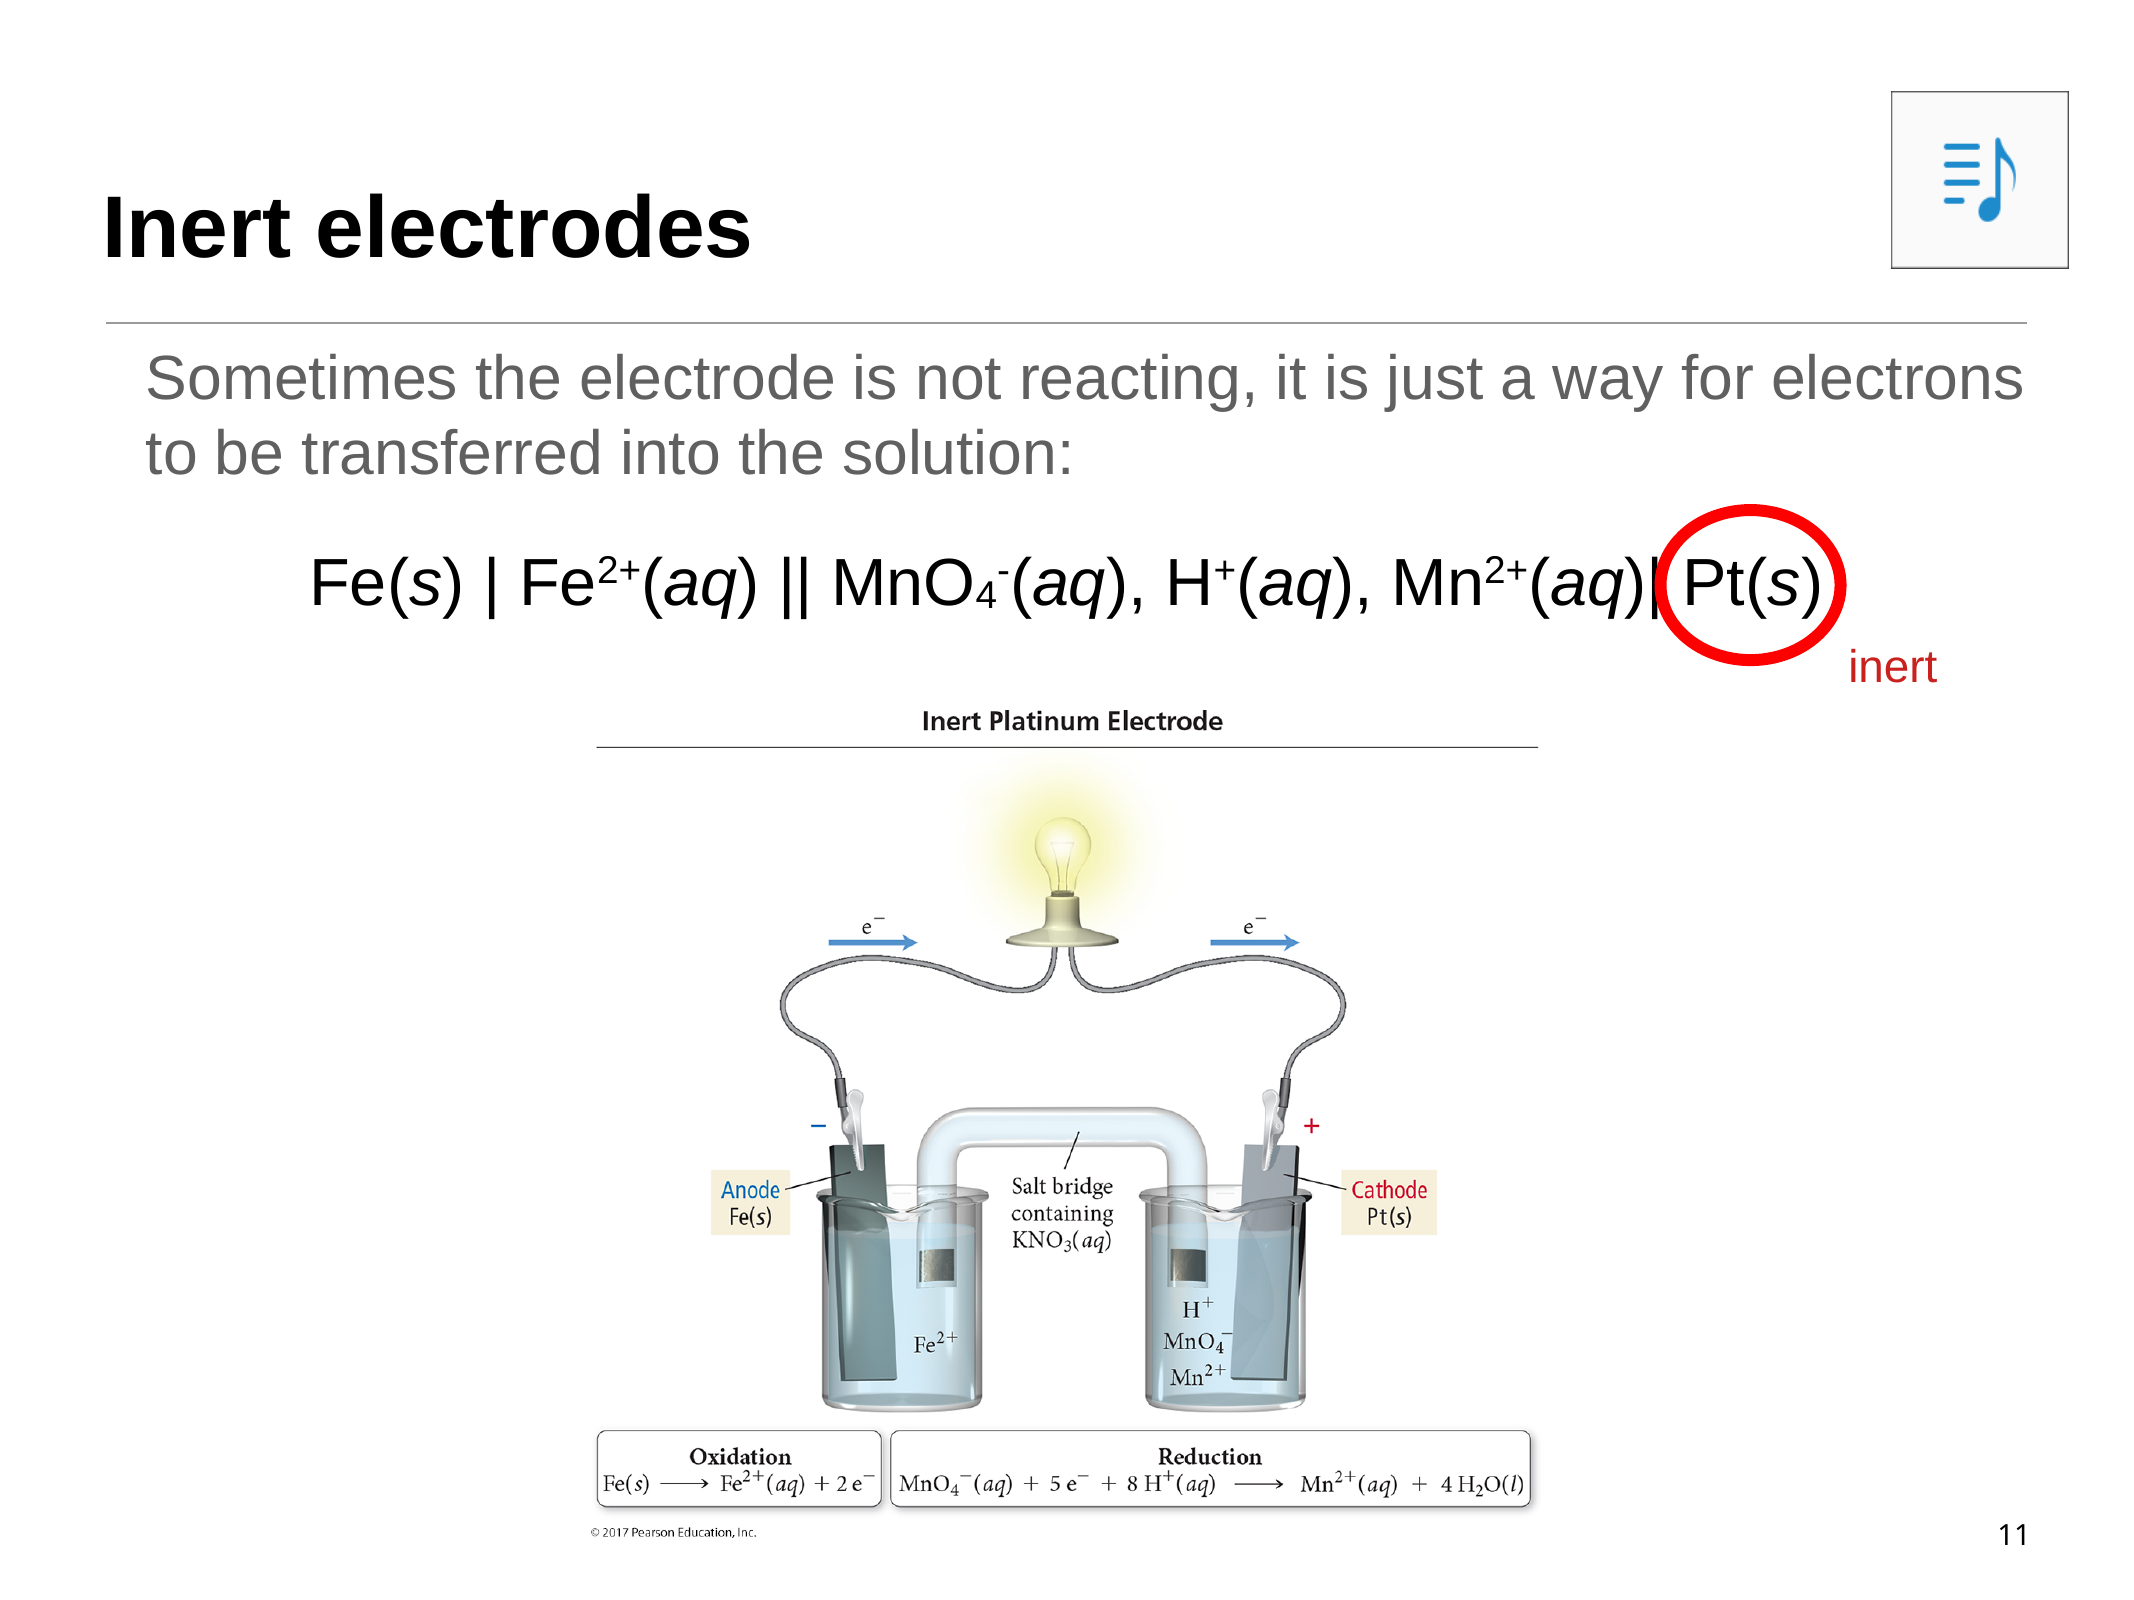

# Inert electrodes
Sometimes the electrode is not reacting, it is just a way for electrons to be transferred into the solution:
Fe(s) | Fe2+(aq) || MnO4-(aq), H+(aq), Mn2+(aq)| Pt(s)
inert
11